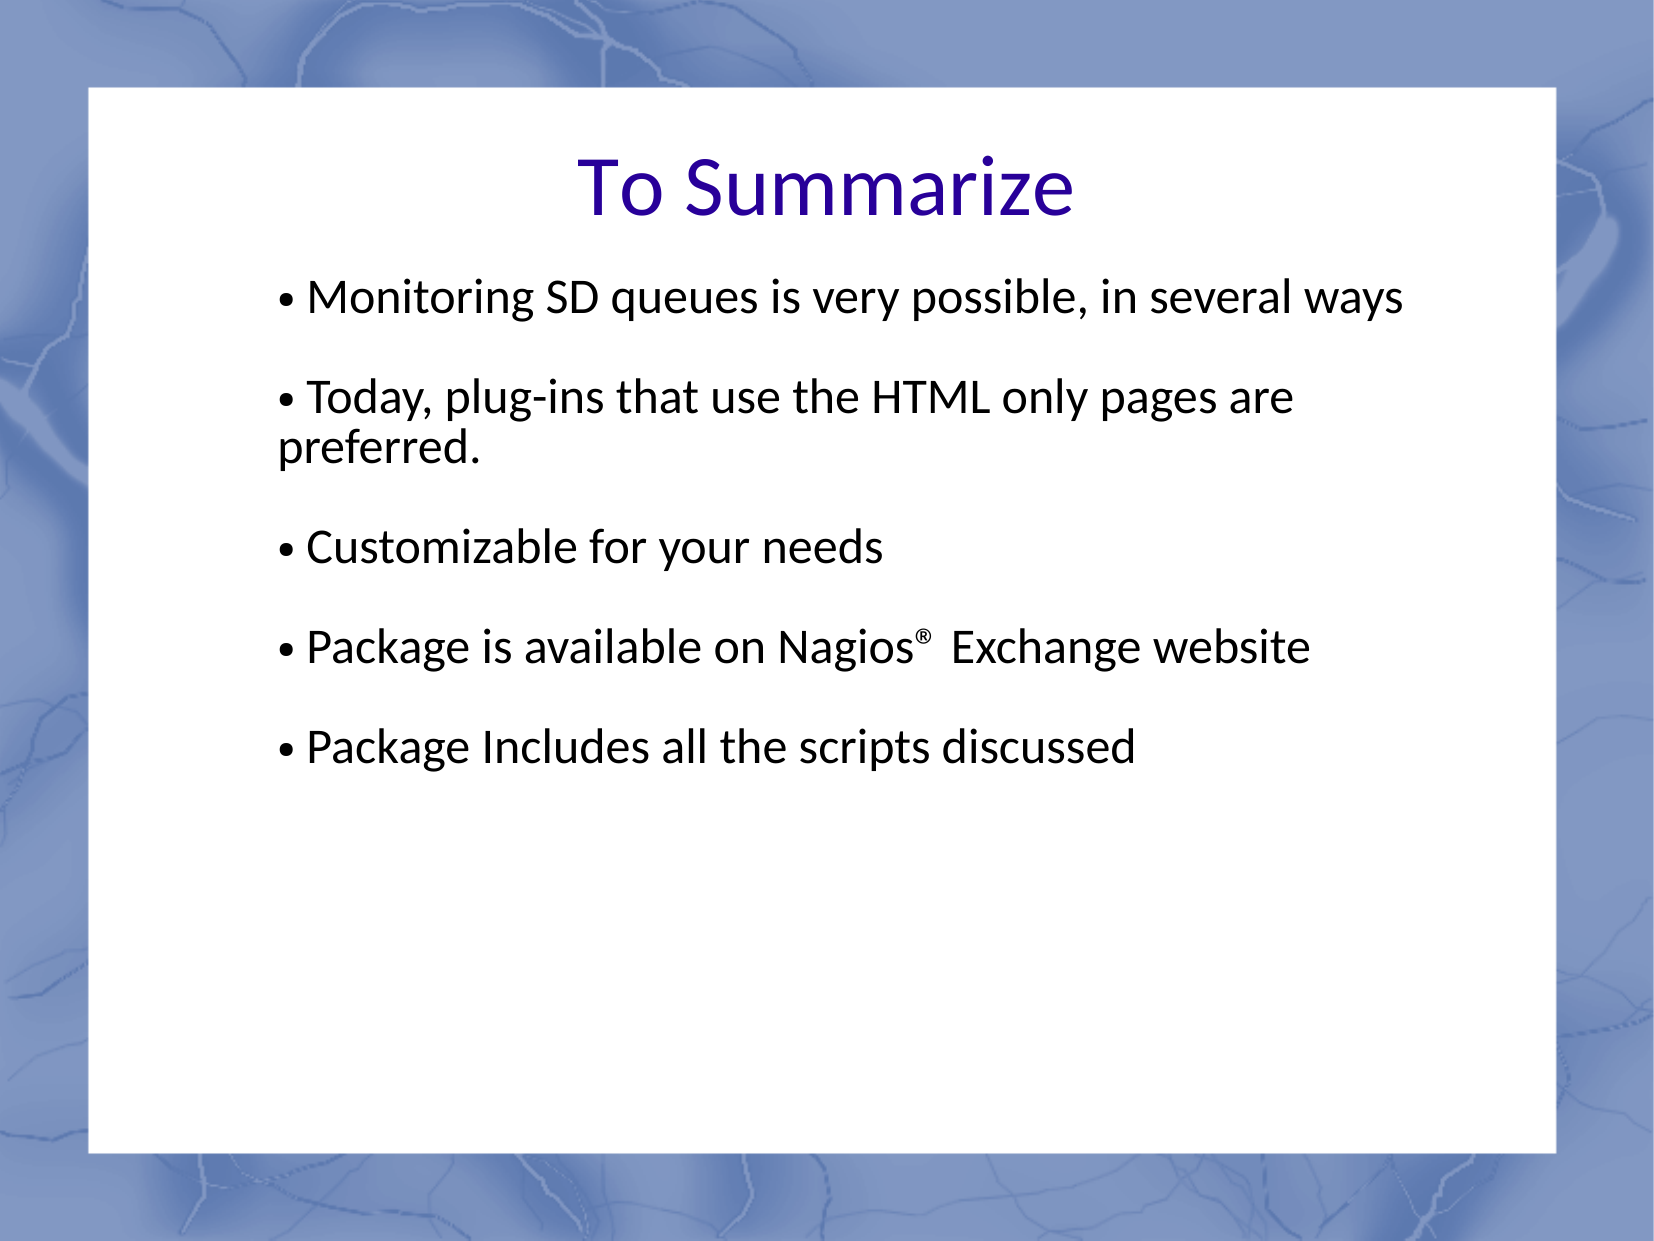

# To Summarize
 Monitoring SD queues is very possible, in several ways
 Today, plug-ins that use the HTML only pages are preferred.
 Customizable for your needs
 Package is available on Nagios® Exchange website
 Package Includes all the scripts discussed